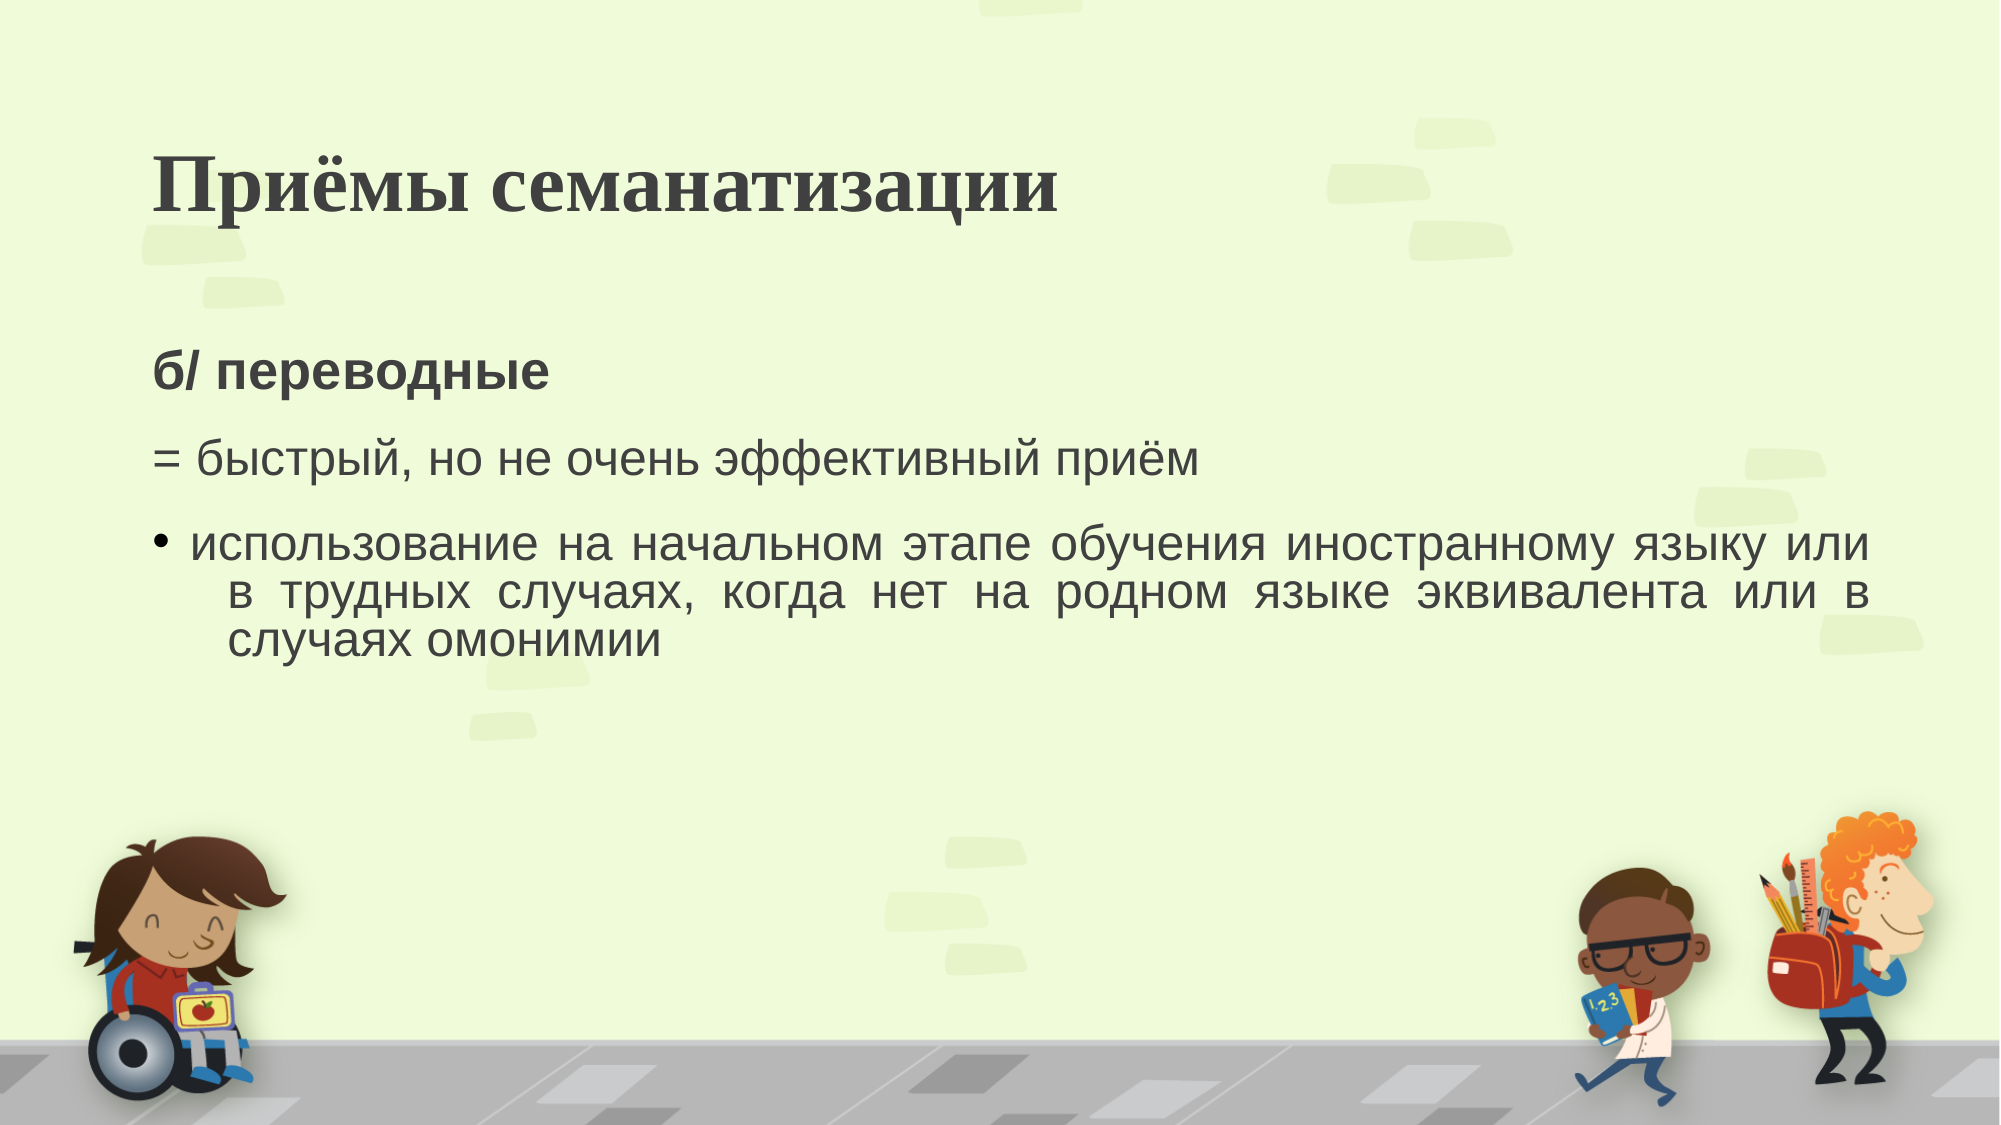

# Приёмы семанатизации
б/ переводные
= быстрый, но не очень эффективный приём
использование на начальном этапе обучения иностранному языку или в трудных случаях, когда нет на родном языке эквивалента или в случаях омонимии